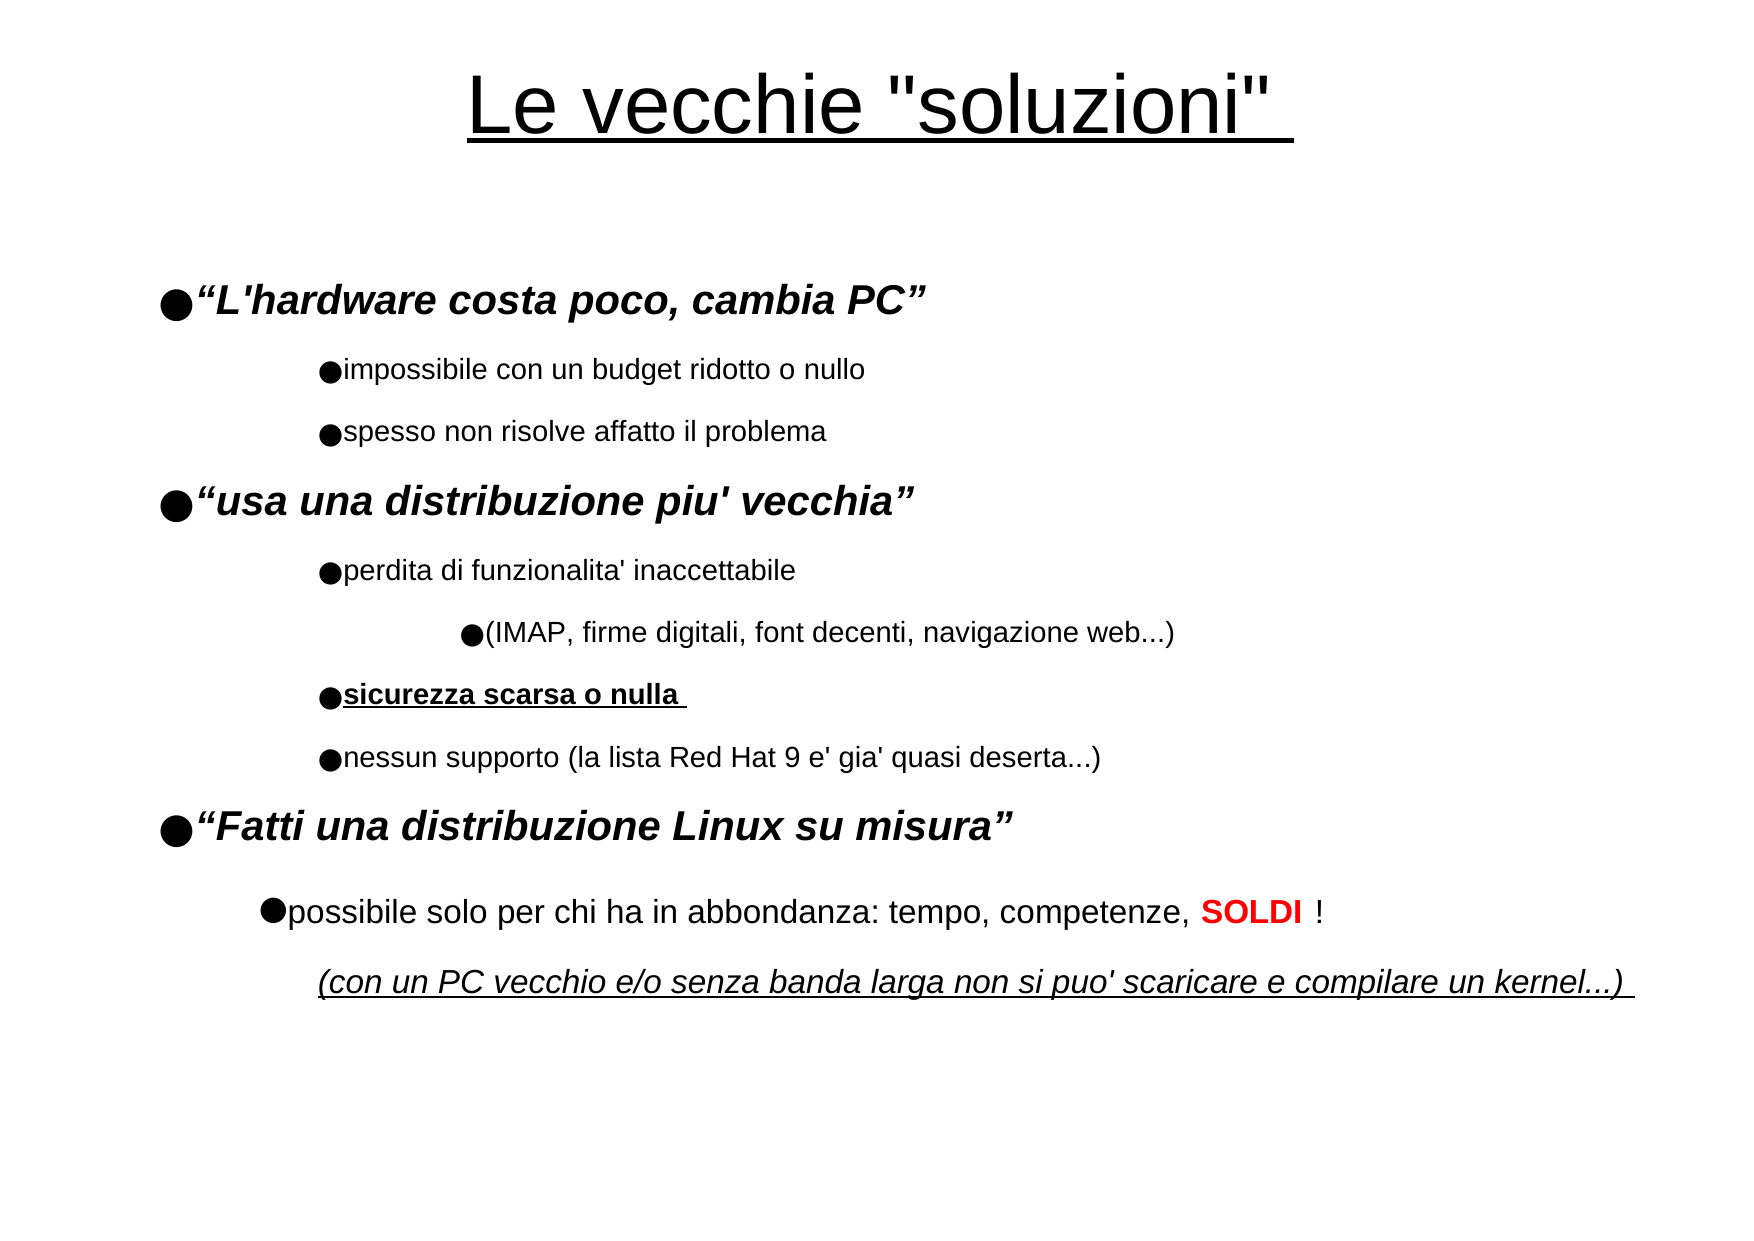

Le vecchie "soluzioni"
“L'hardware costa poco, cambia PC”
impossibile con un budget ridotto o nullo
spesso non risolve affatto il problema
“usa una distribuzione piu' vecchia”
perdita di funzionalita' inaccettabile
(IMAP, firme digitali, font decenti, navigazione web...)
sicurezza scarsa o nulla
nessun supporto (la lista Red Hat 9 e' gia' quasi deserta...)
“Fatti una distribuzione Linux su misura”
possibile solo per chi ha in abbondanza: tempo, competenze, SOLDI !
(con un PC vecchio e/o senza banda larga non si puo' scaricare e compilare un kernel...)